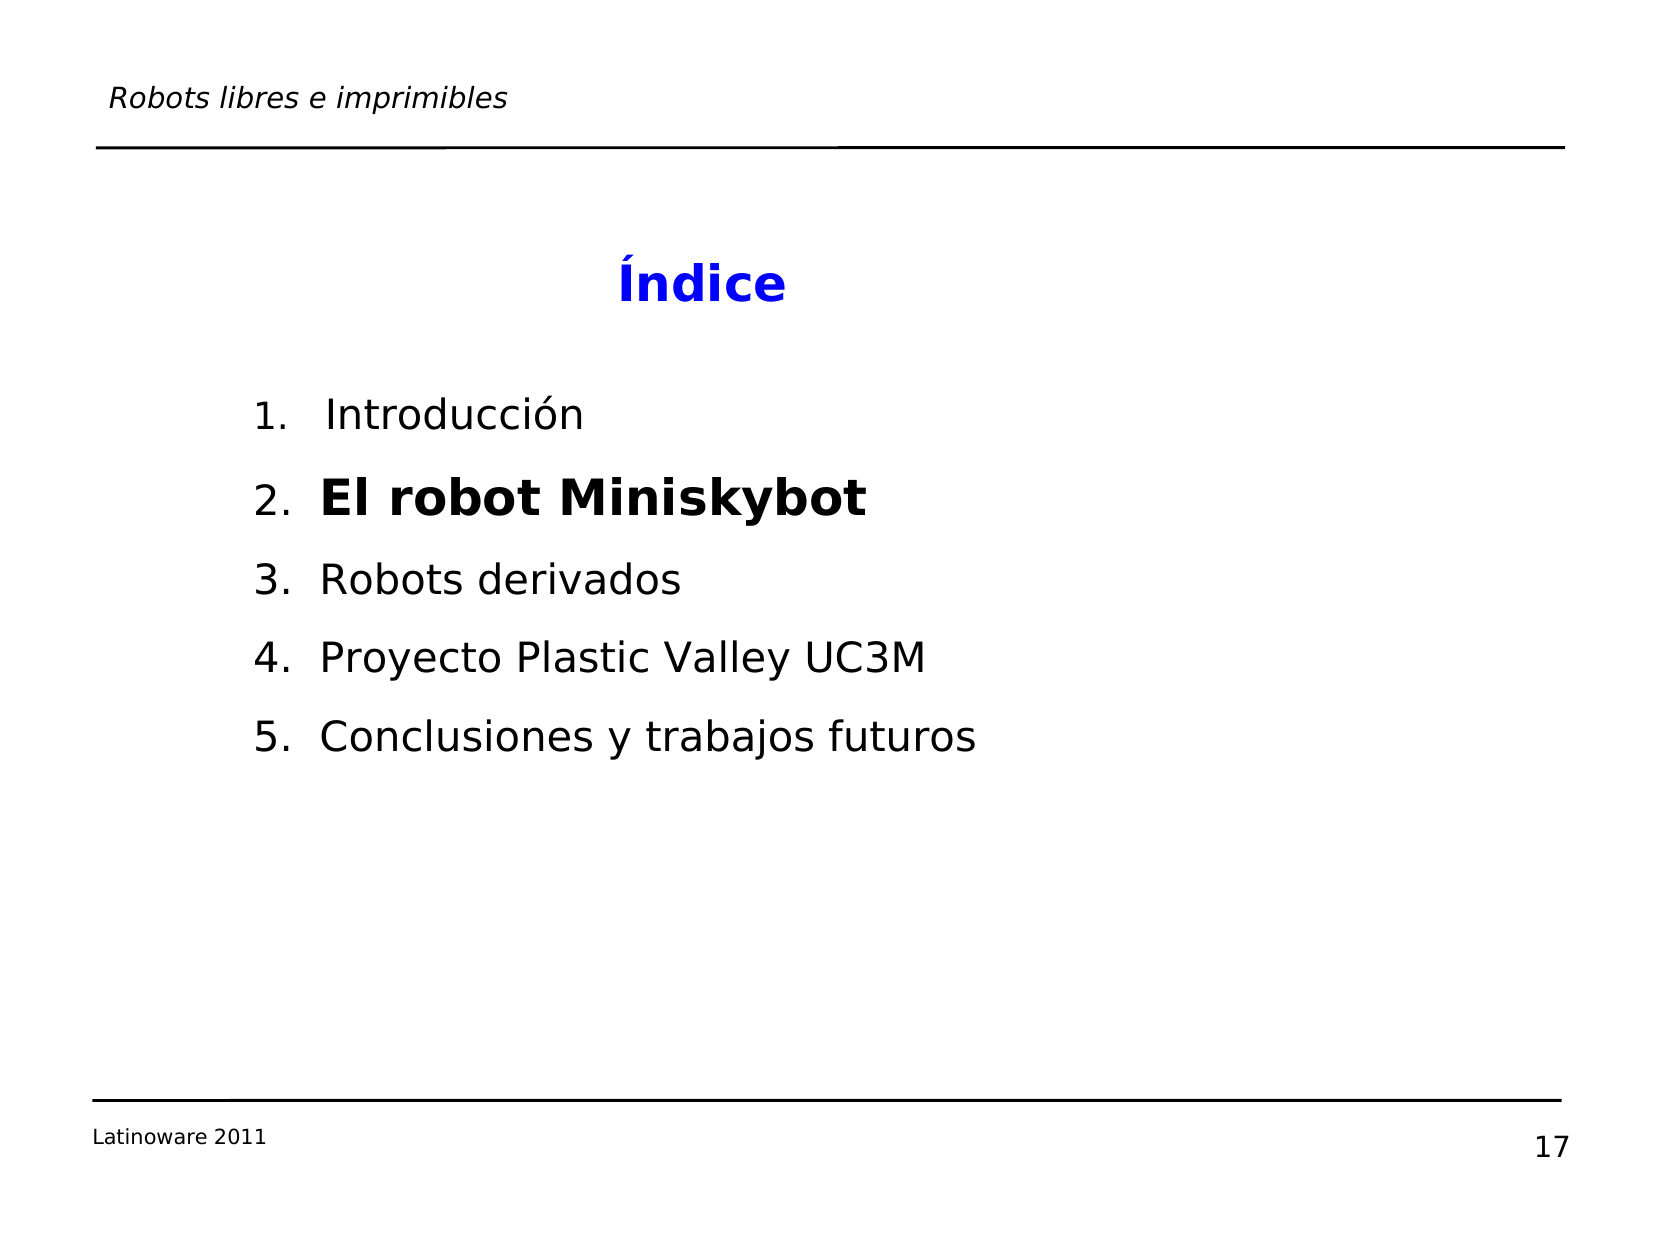

Robots libres e imprimibles
Índice
 Introducción
 El robot Miniskybot
 Robots derivados
 Proyecto Plastic Valley UC3M
 Conclusiones y trabajos futuros
Latinoware 2011
17